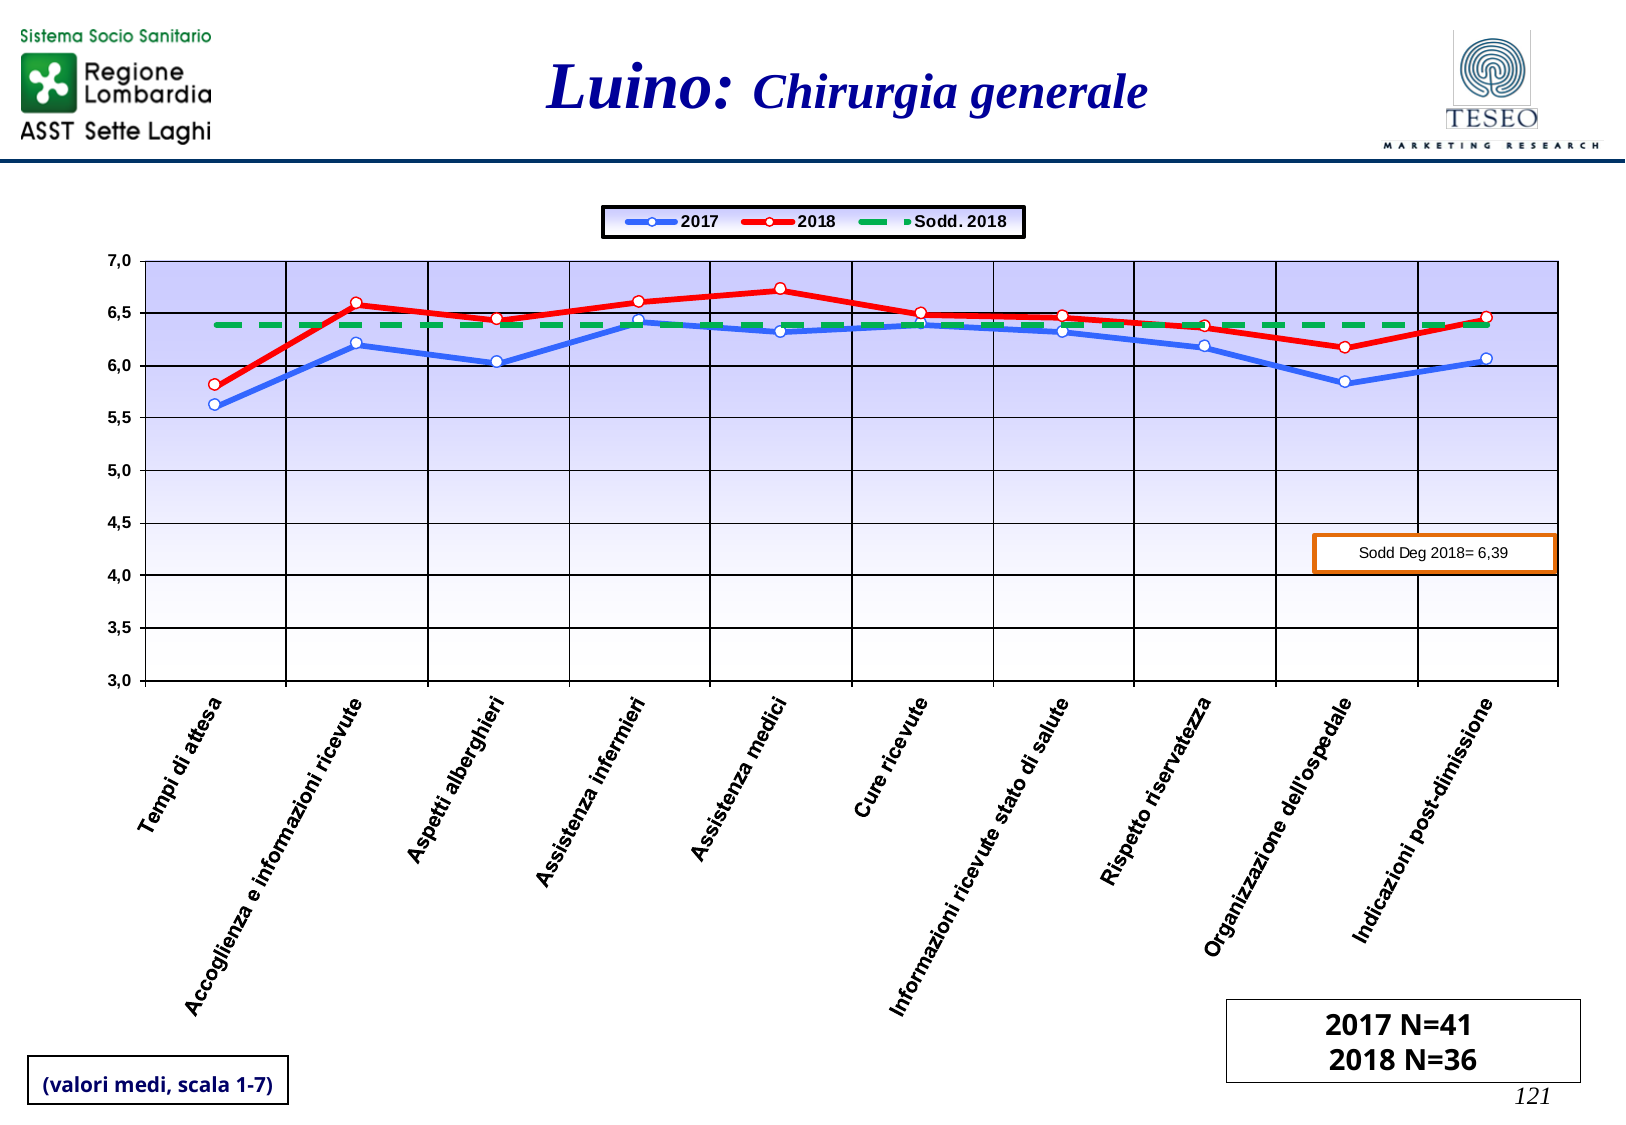

Luino: Chirurgia generale
2017 N=41
2018 N=36
(valori medi, scala 1-7)